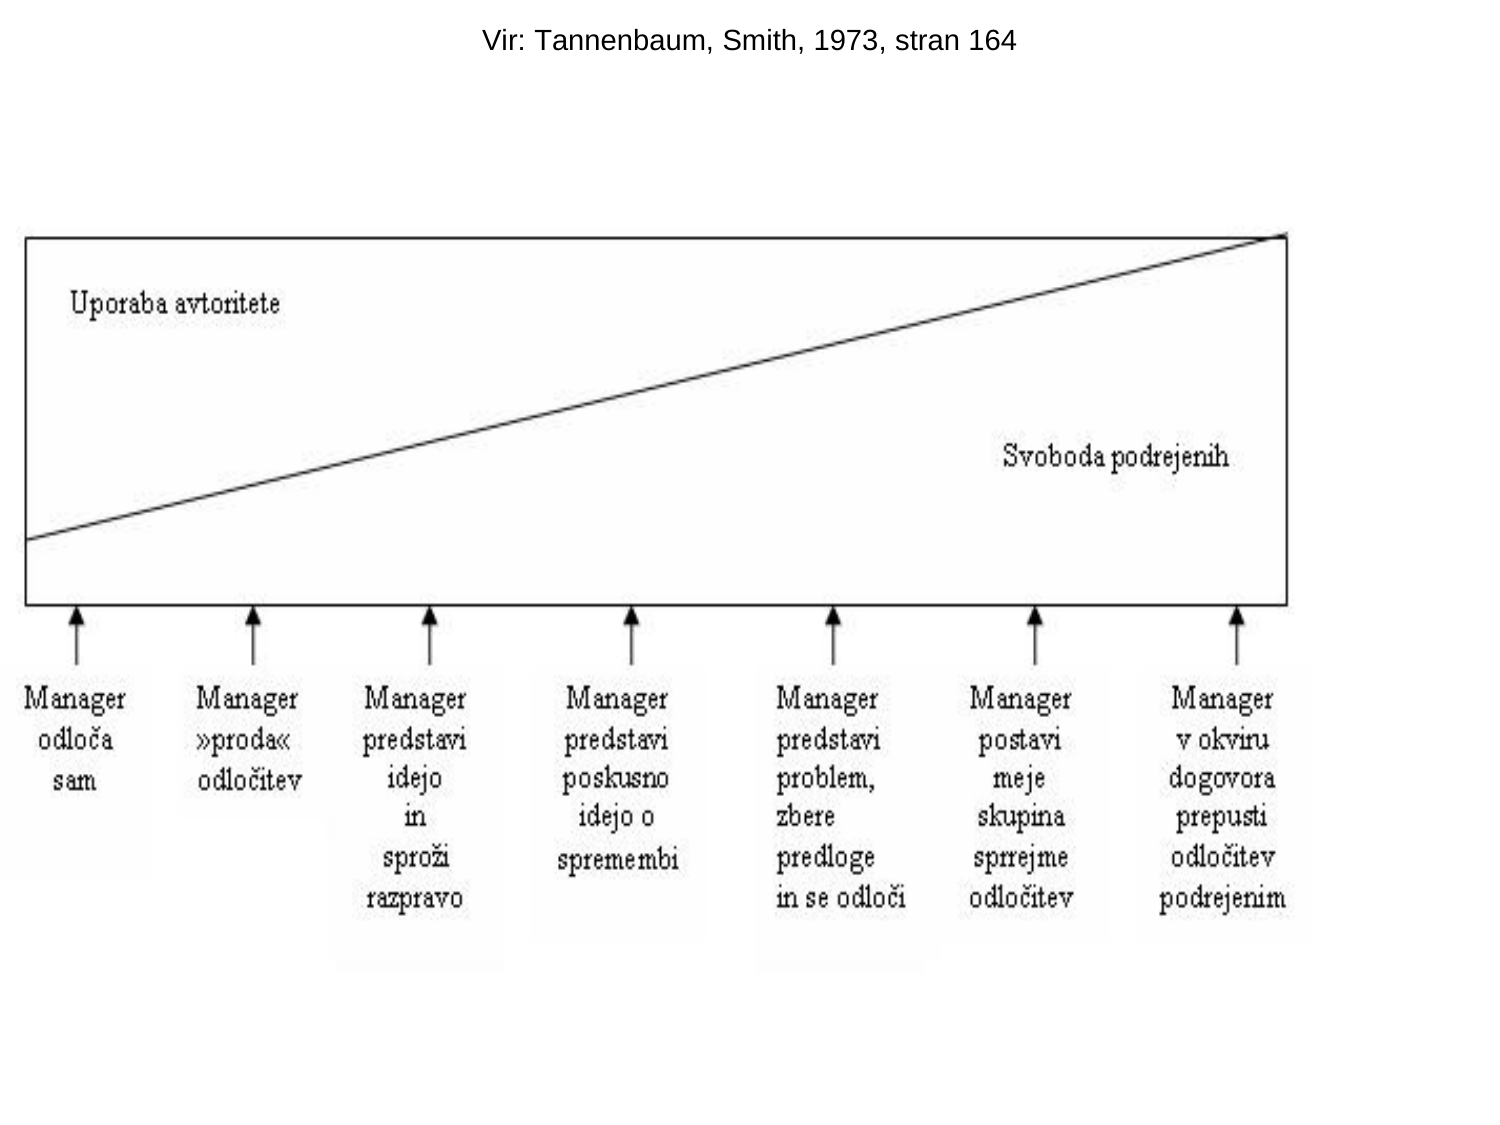

# Vir: Tannenbaum, Smith, 1973, stran 164
Slika 2: Kontinuum obnašanja vodje